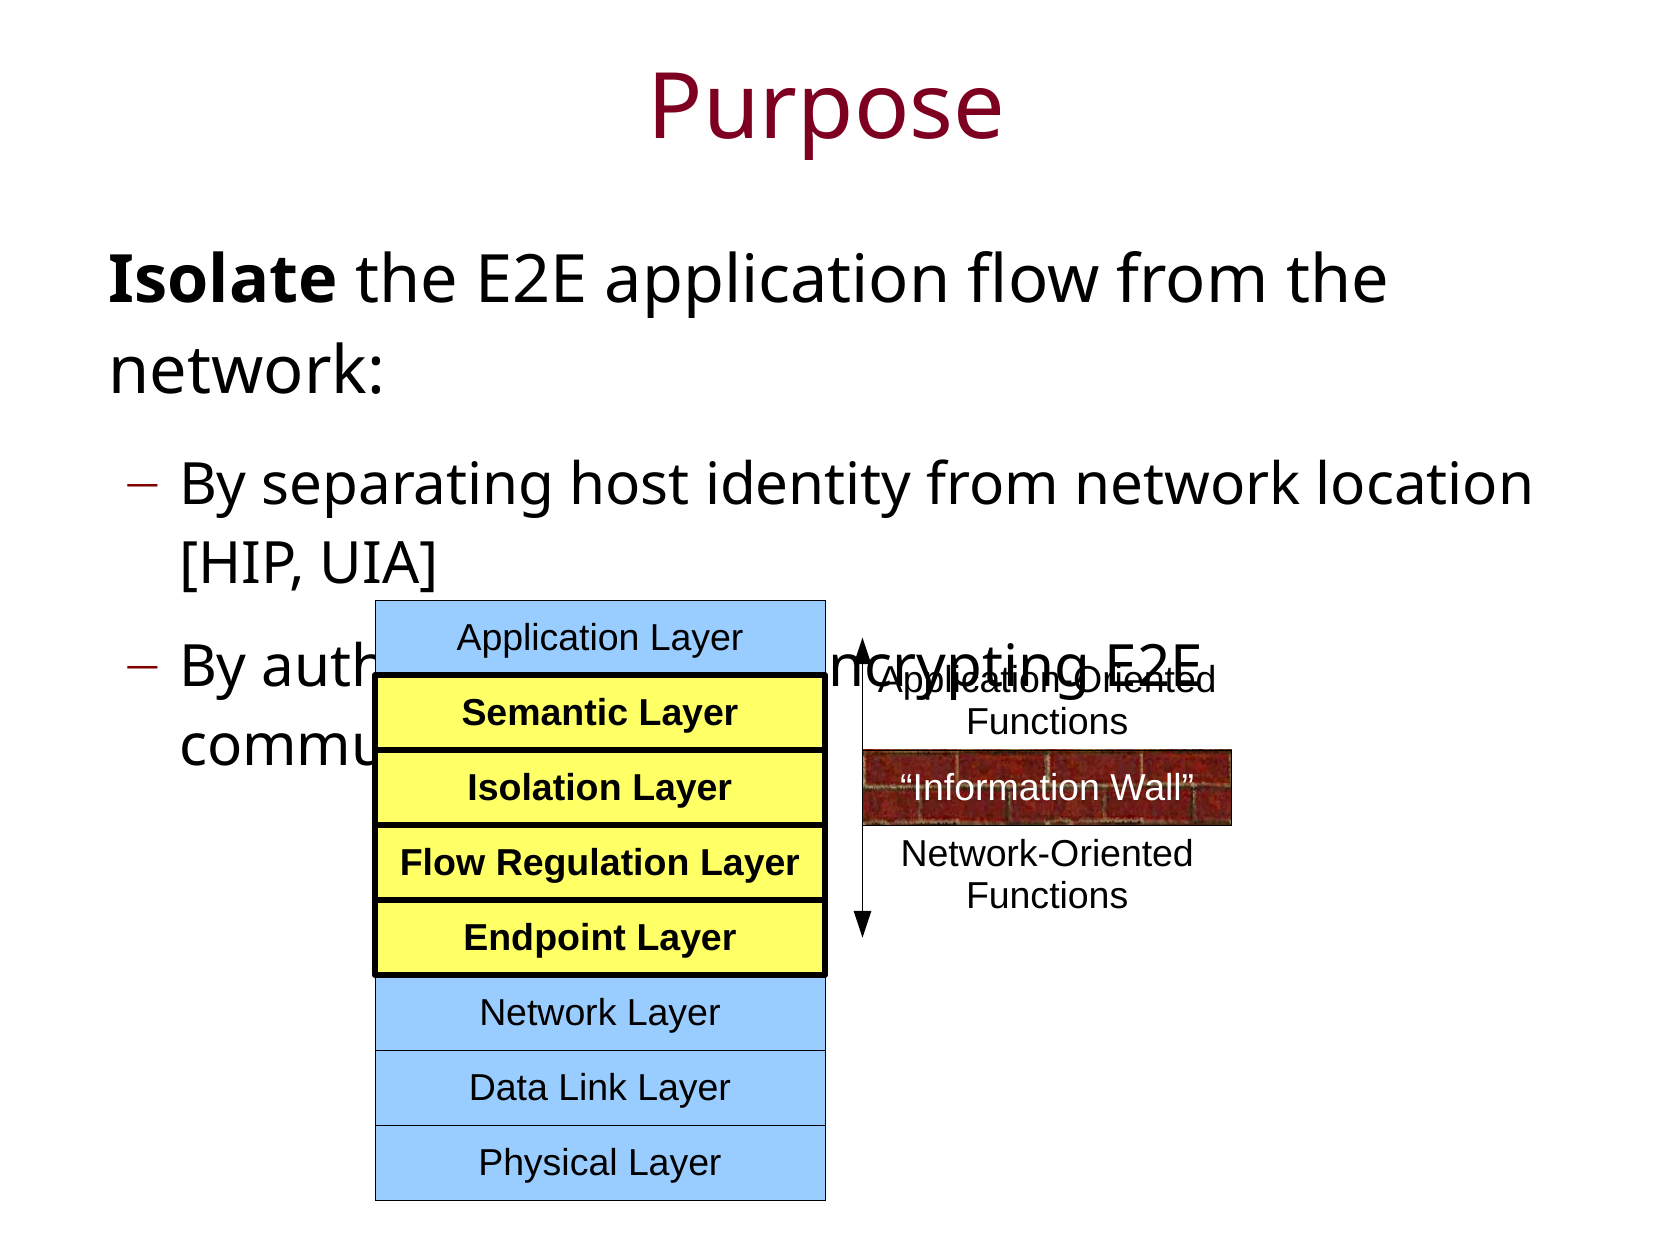

# Purpose
Isolate the E2E application flow from the network:
By separating host identity from network location [HIP, UIA]
By authenticating and encrypting E2E communication [IPsec]
Application Layer
Application-Oriented
Functions
Semantic Layer
Isolation Layer
“Information Wall”
Flow Regulation Layer
Network-Oriented
Functions
Endpoint Layer
Network Layer
Data Link Layer
Physical Layer